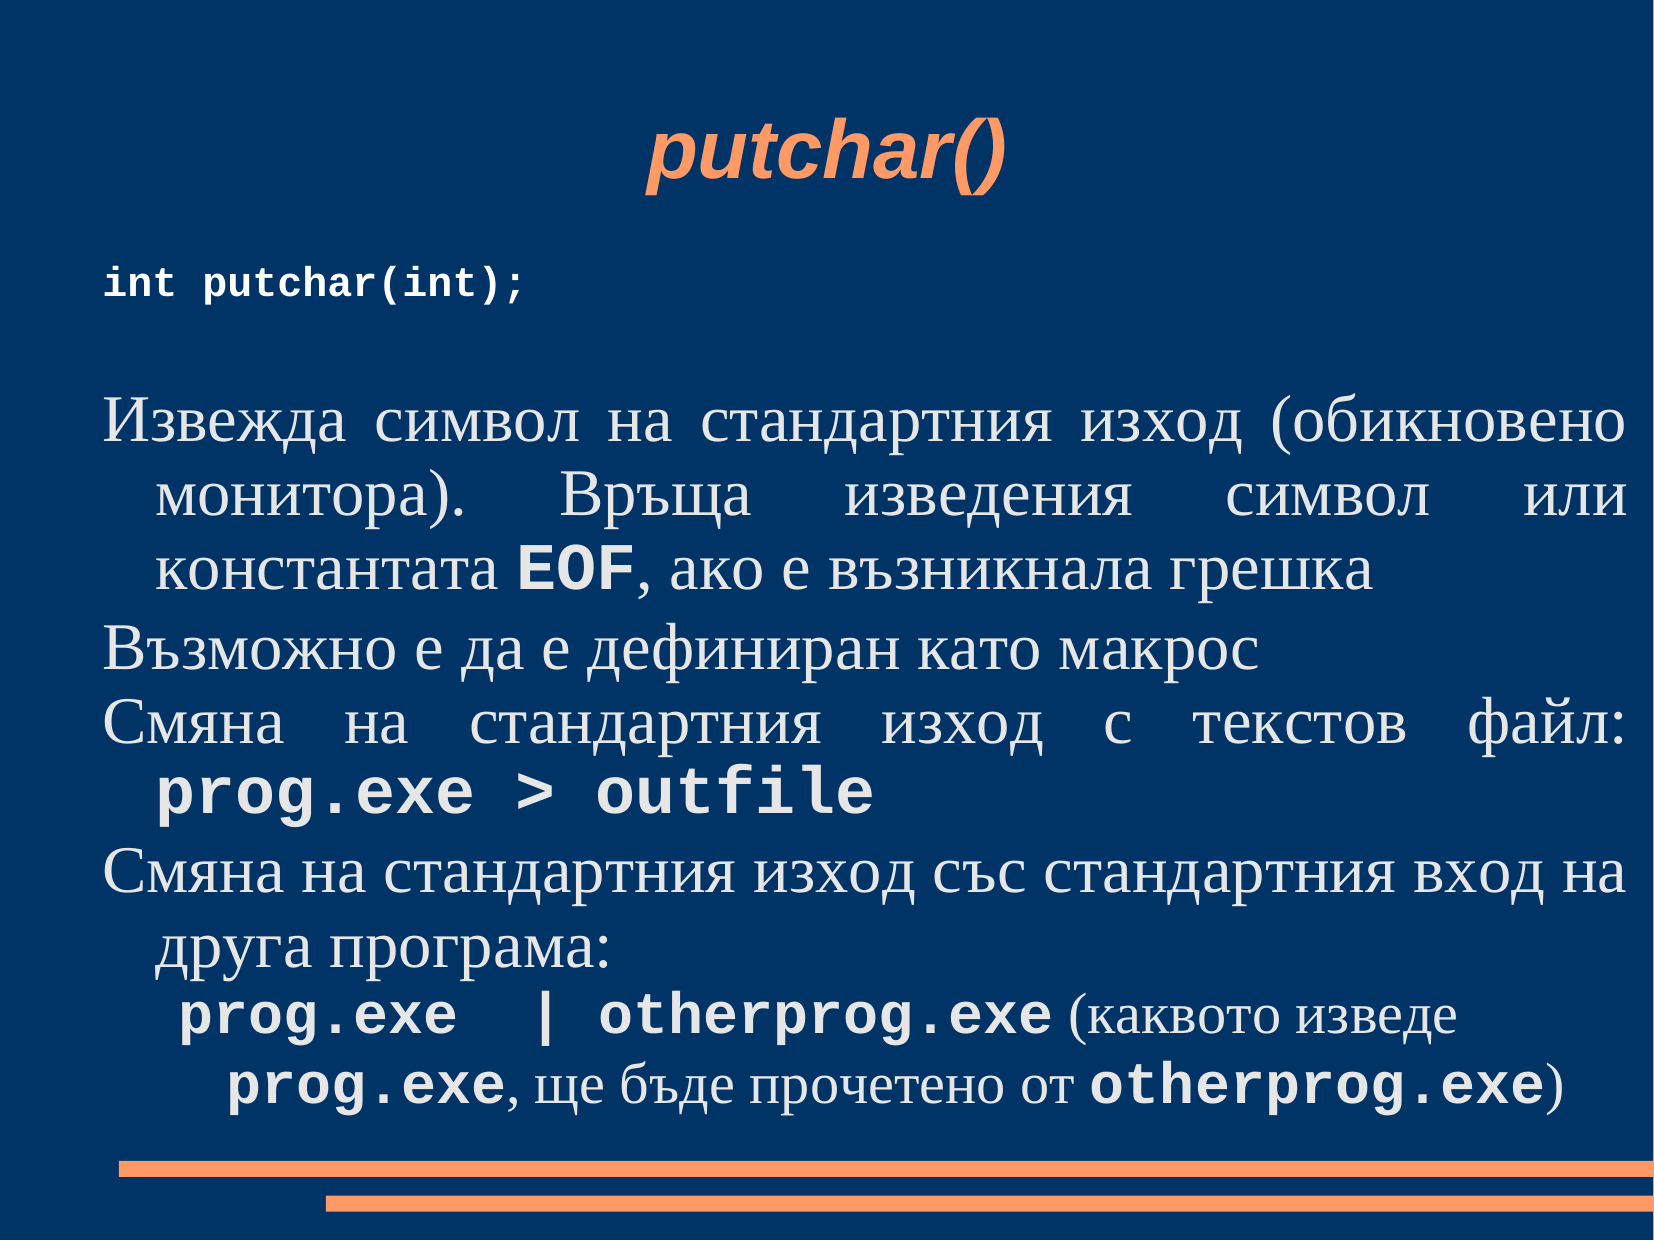

# putchar()
int putchar(int);
Извежда символ на стандартния изход (обикновено монитора). Връща изведения символ или константата EOF, ако е възникнала грешка
Възможно е да е дефиниран като макрос
Смяна на стандартния изход с текстов файл: prog.exe > outfile
Смяна на стандартния изход със стандартния вход на друга програма:
prog.exe | otherprog.exe (каквото изведе prog.exe, ще бъде прочетено от otherprog.exe)